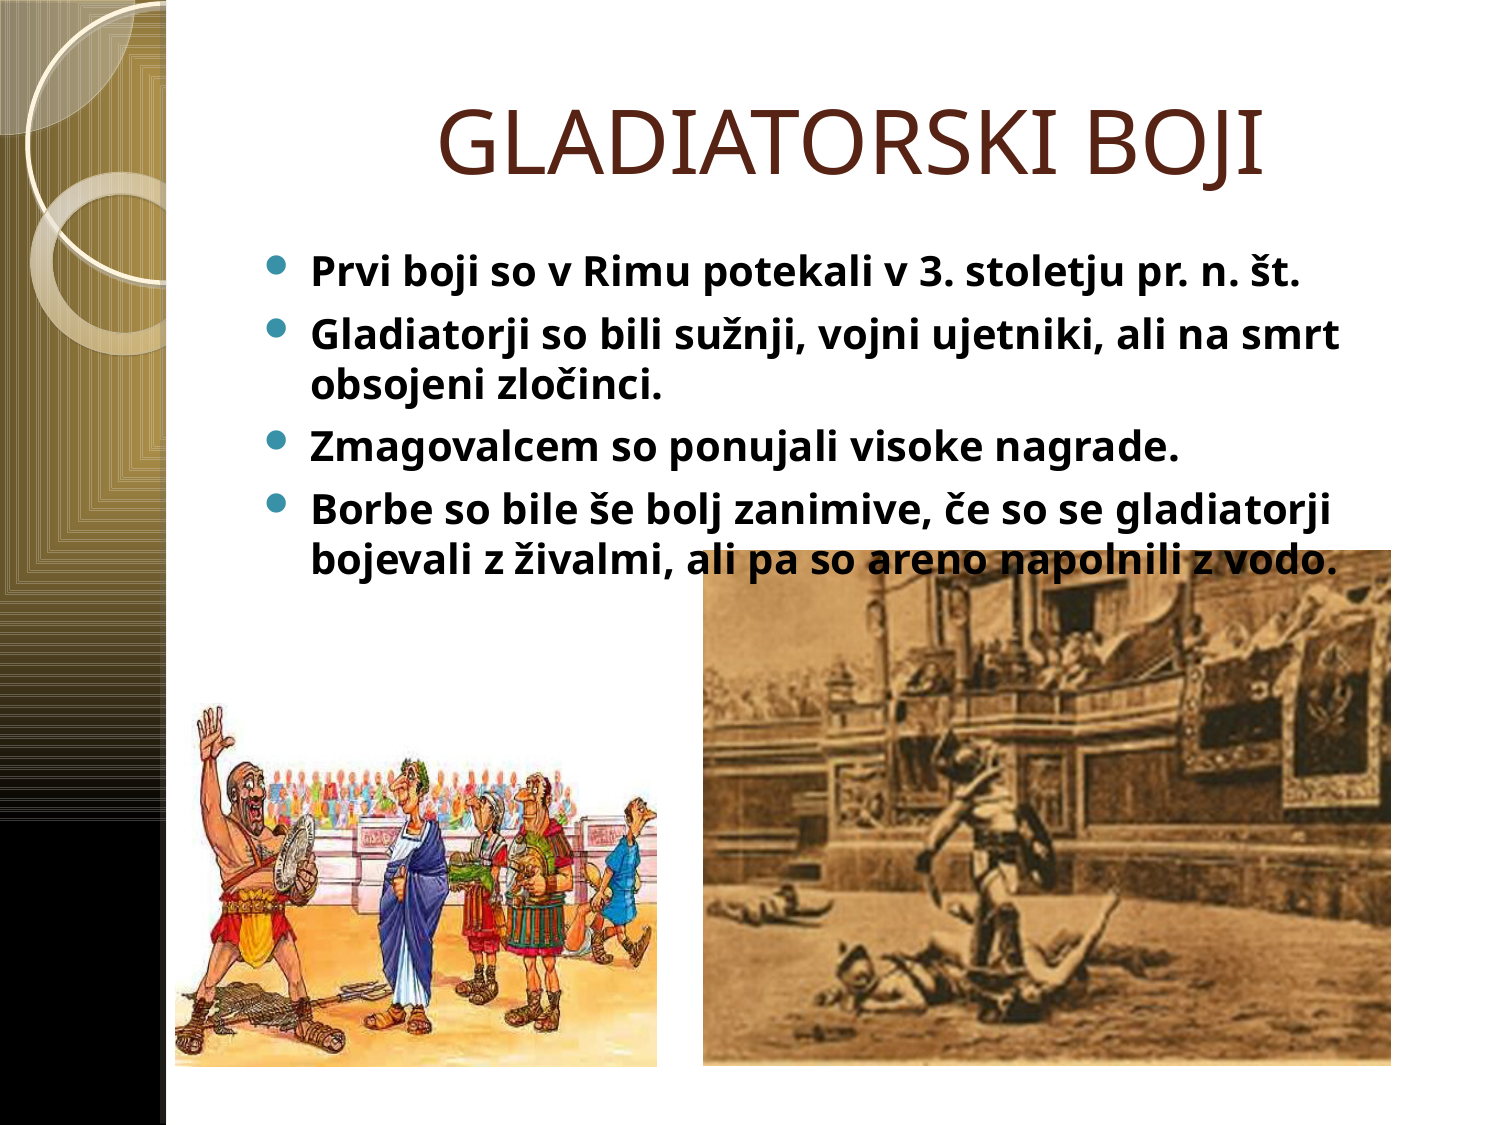

# GLADIATORSKI BOJI
Prvi boji so v Rimu potekali v 3. stoletju pr. n. št.
Gladiatorji so bili sužnji, vojni ujetniki, ali na smrt obsojeni zločinci.
Zmagovalcem so ponujali visoke nagrade.
Borbe so bile še bolj zanimive, če so se gladiatorji bojevali z živalmi, ali pa so areno napolnili z vodo.